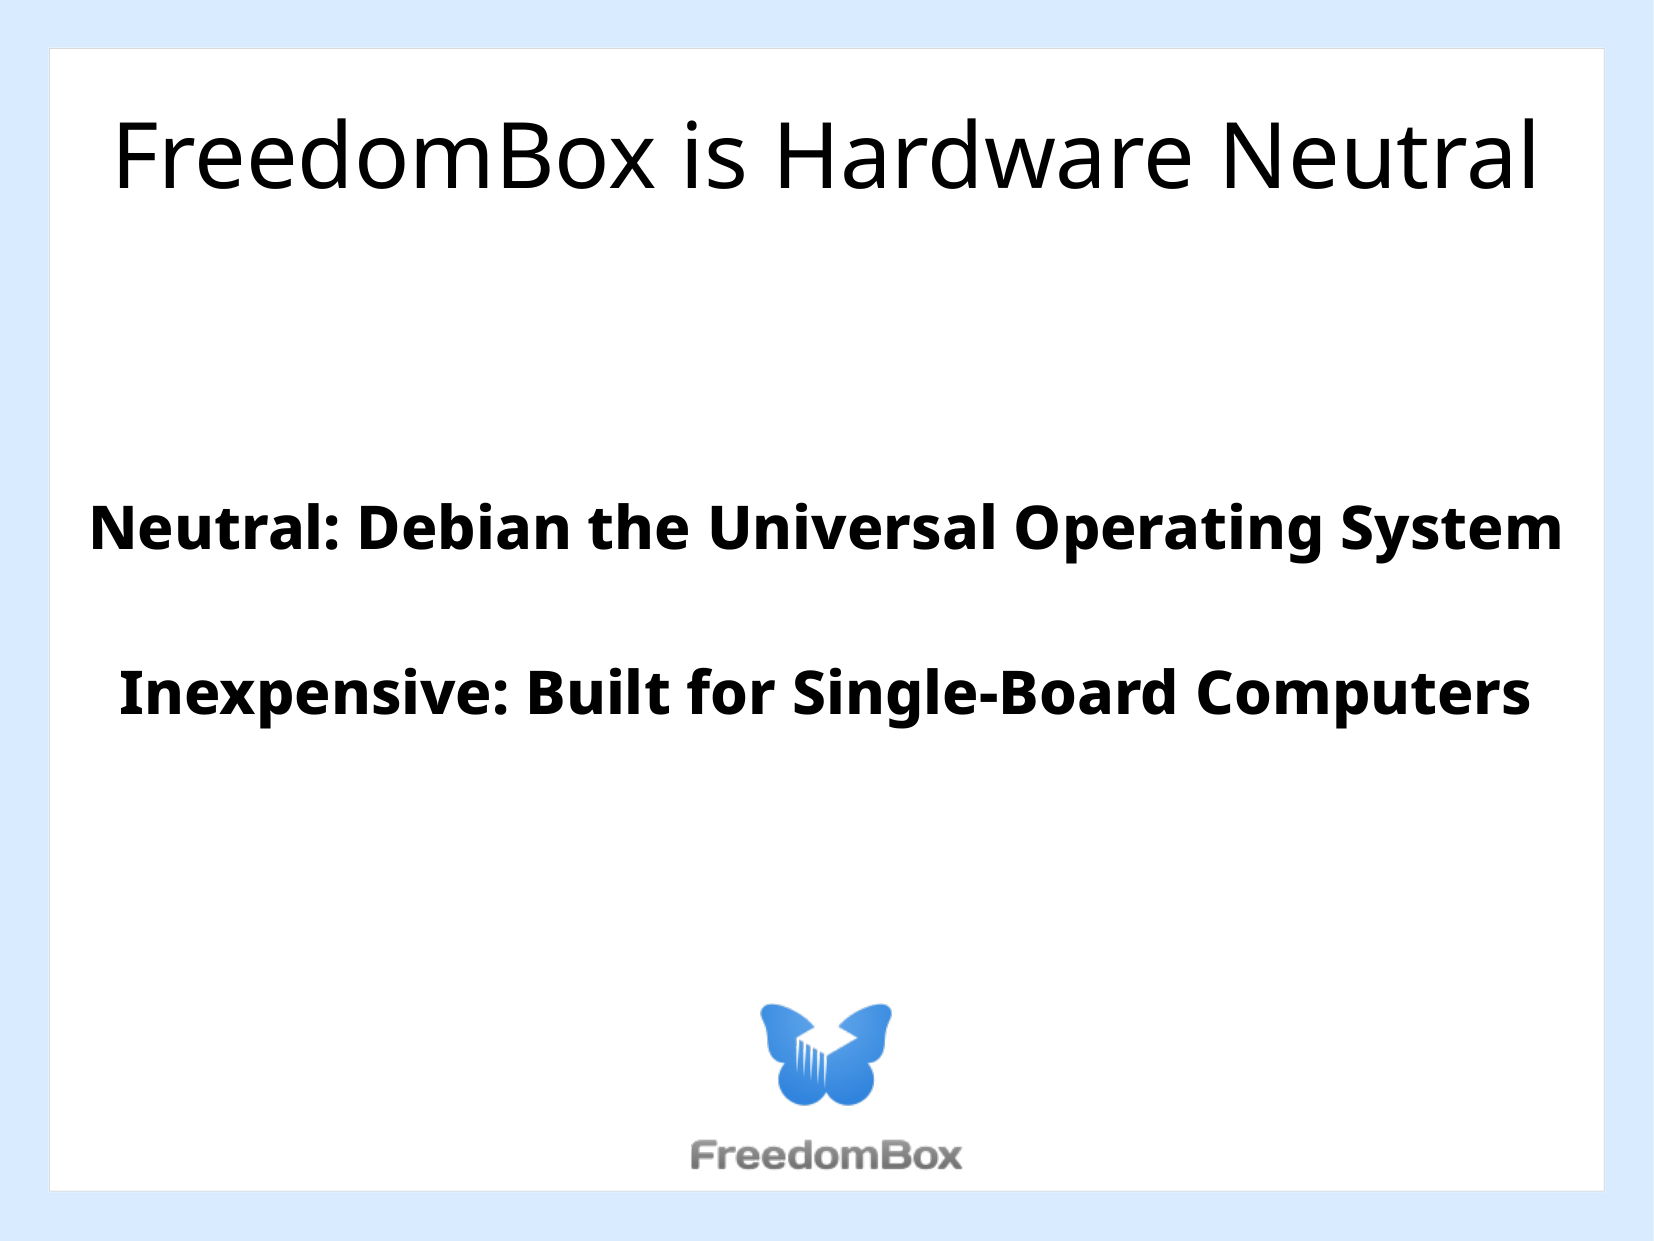

# FreedomBox is Hardware Neutral
Neutral: Debian the Universal Operating System
Inexpensive: Built for Single-Board Computers